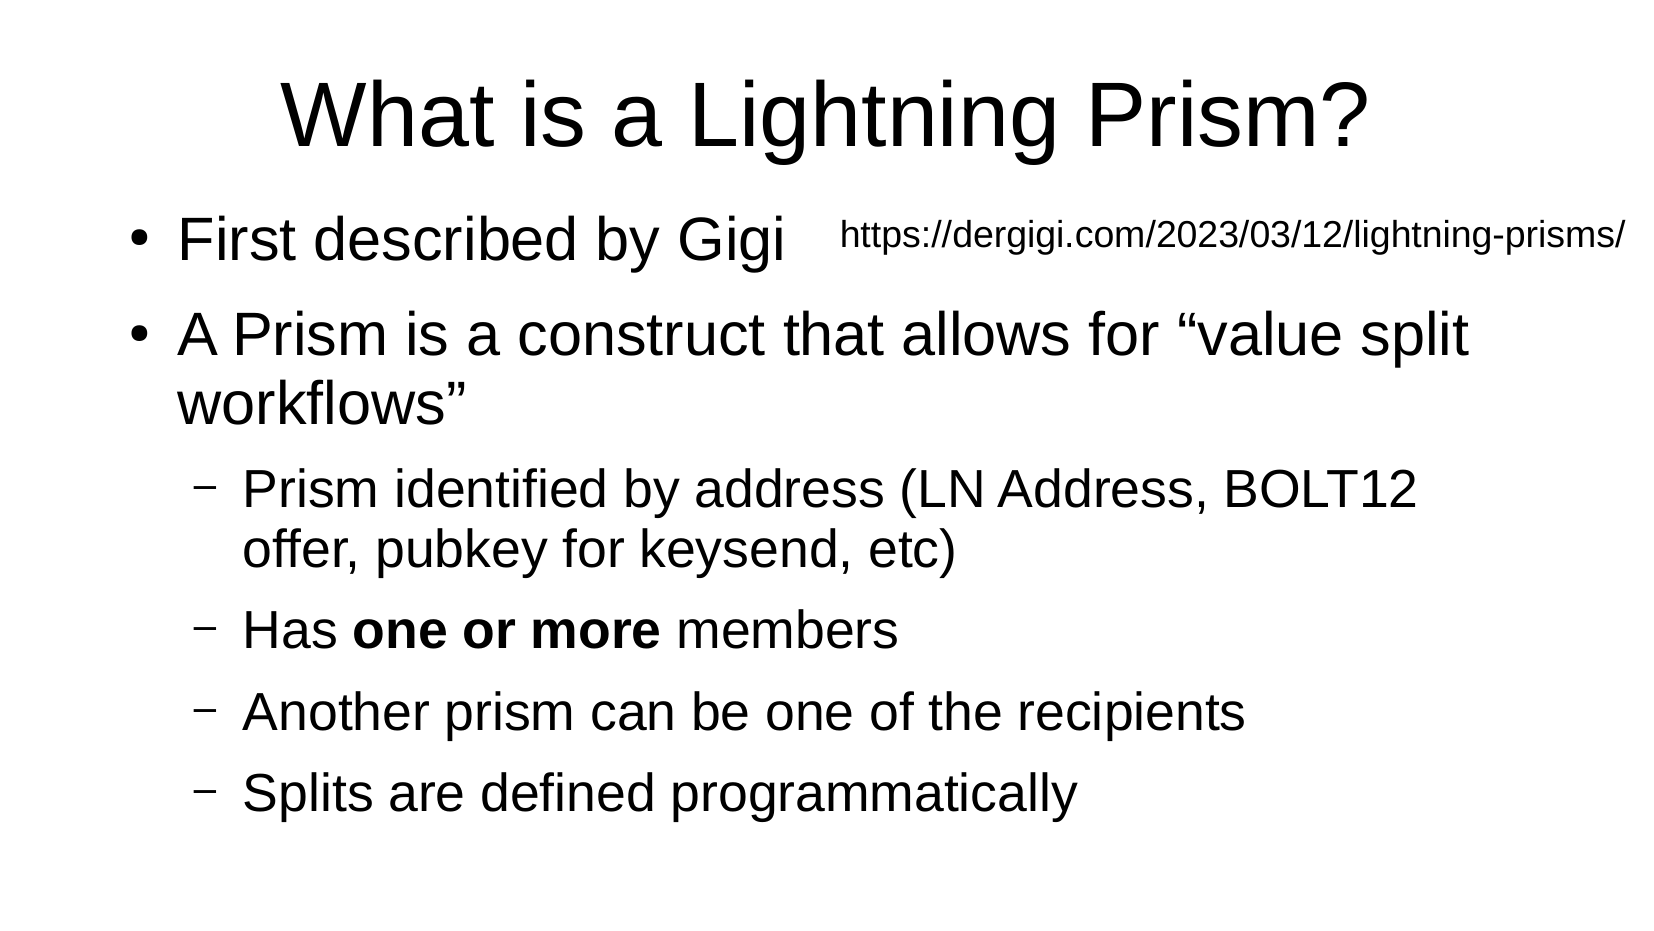

# What is a Lightning Prism?
First described by Gigi
A Prism is a construct that allows for “value split workflows”
Prism identified by address (LN Address, BOLT12 offer, pubkey for keysend, etc)
Has one or more members
Another prism can be one of the recipients
Splits are defined programmatically
https://dergigi.com/2023/03/12/lightning-prisms/